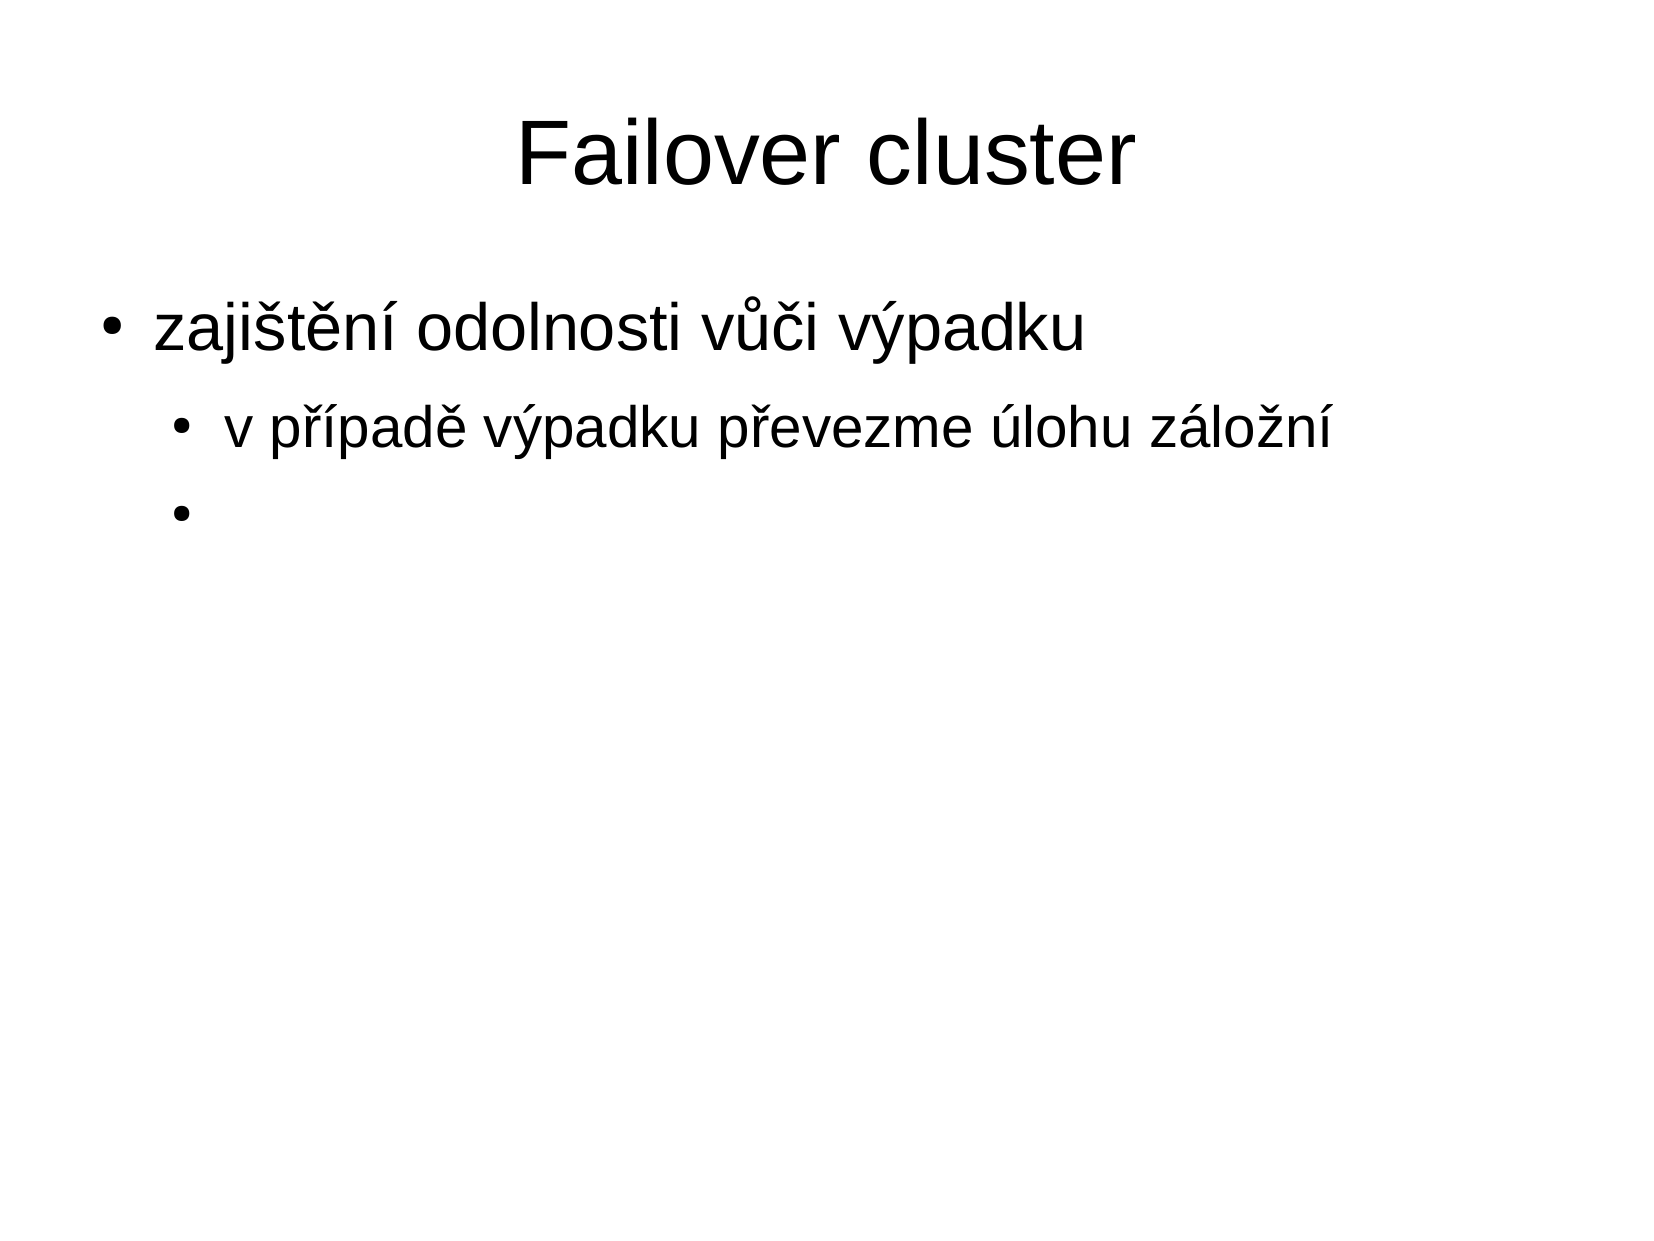

# Failover cluster
zajištění odolnosti vůči výpadku
v případě výpadku převezme úlohu záložní